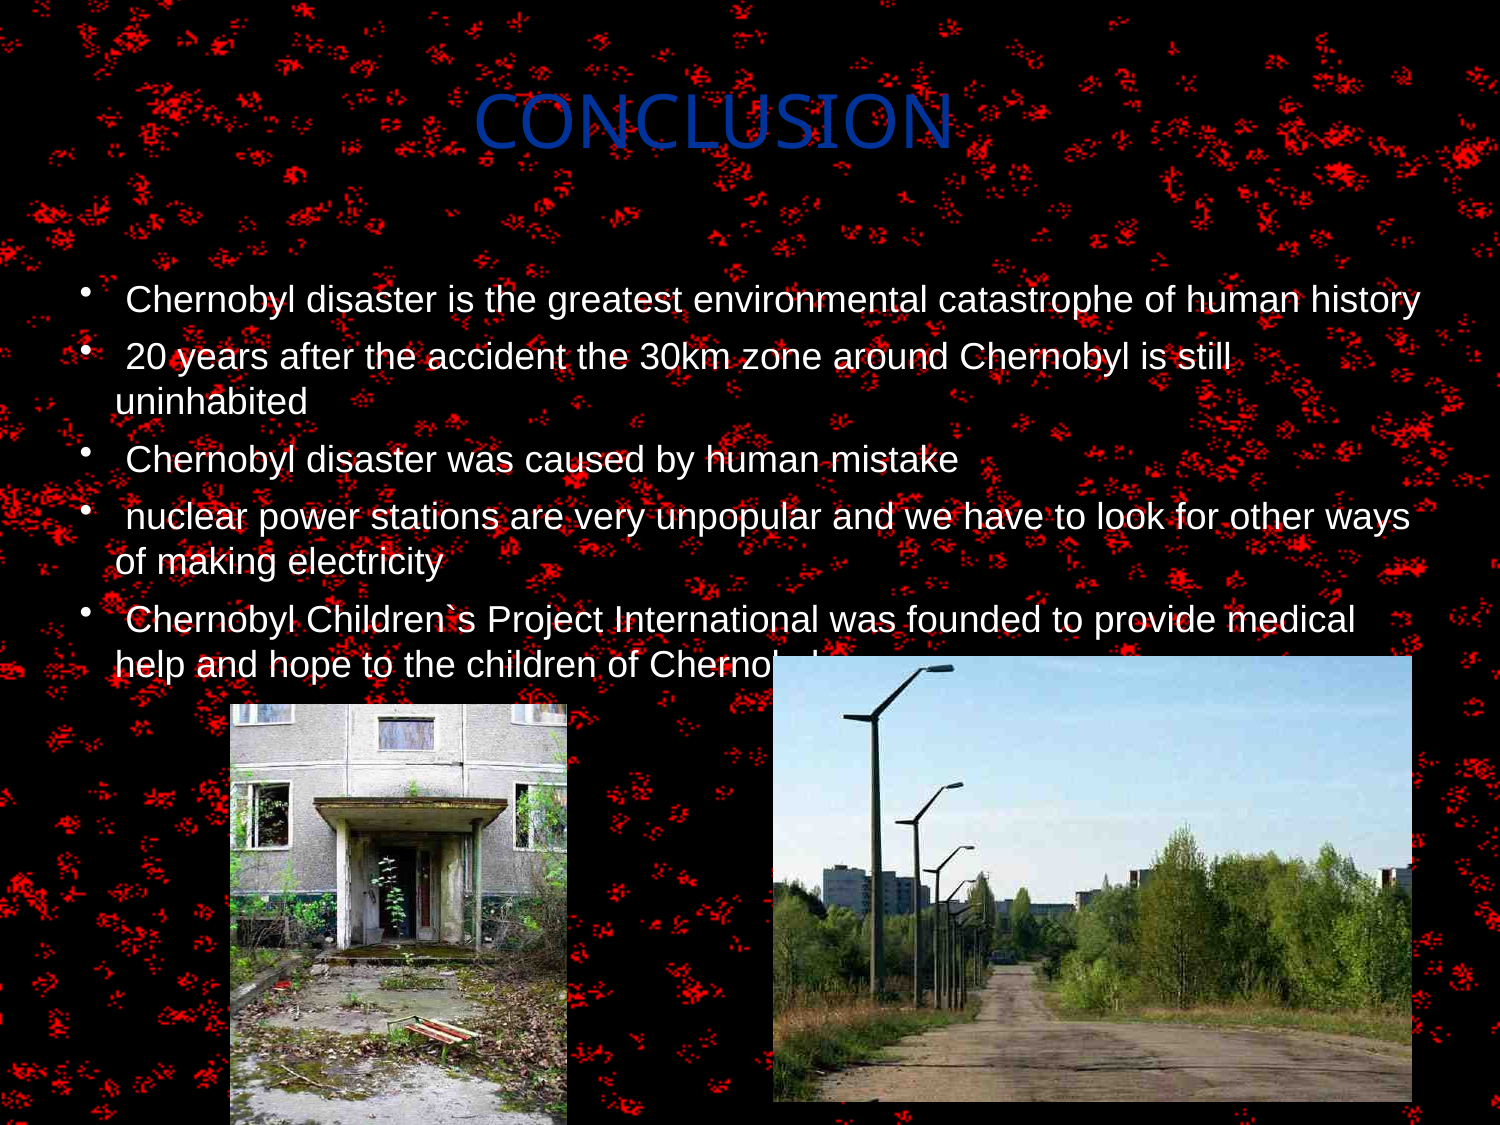

CONCLUSION
 Chernobyl disaster is the greatest environmental catastrophe of human history
 20 years after the accident the 30km zone around Chernobyl is still uninhabited
 Chernobyl disaster was caused by human mistake
 nuclear power stations are very unpopular and we have to look for other ways of making electricity
 Chernobyl Children`s Project International was founded to provide medical help and hope to the children of Chernobyl